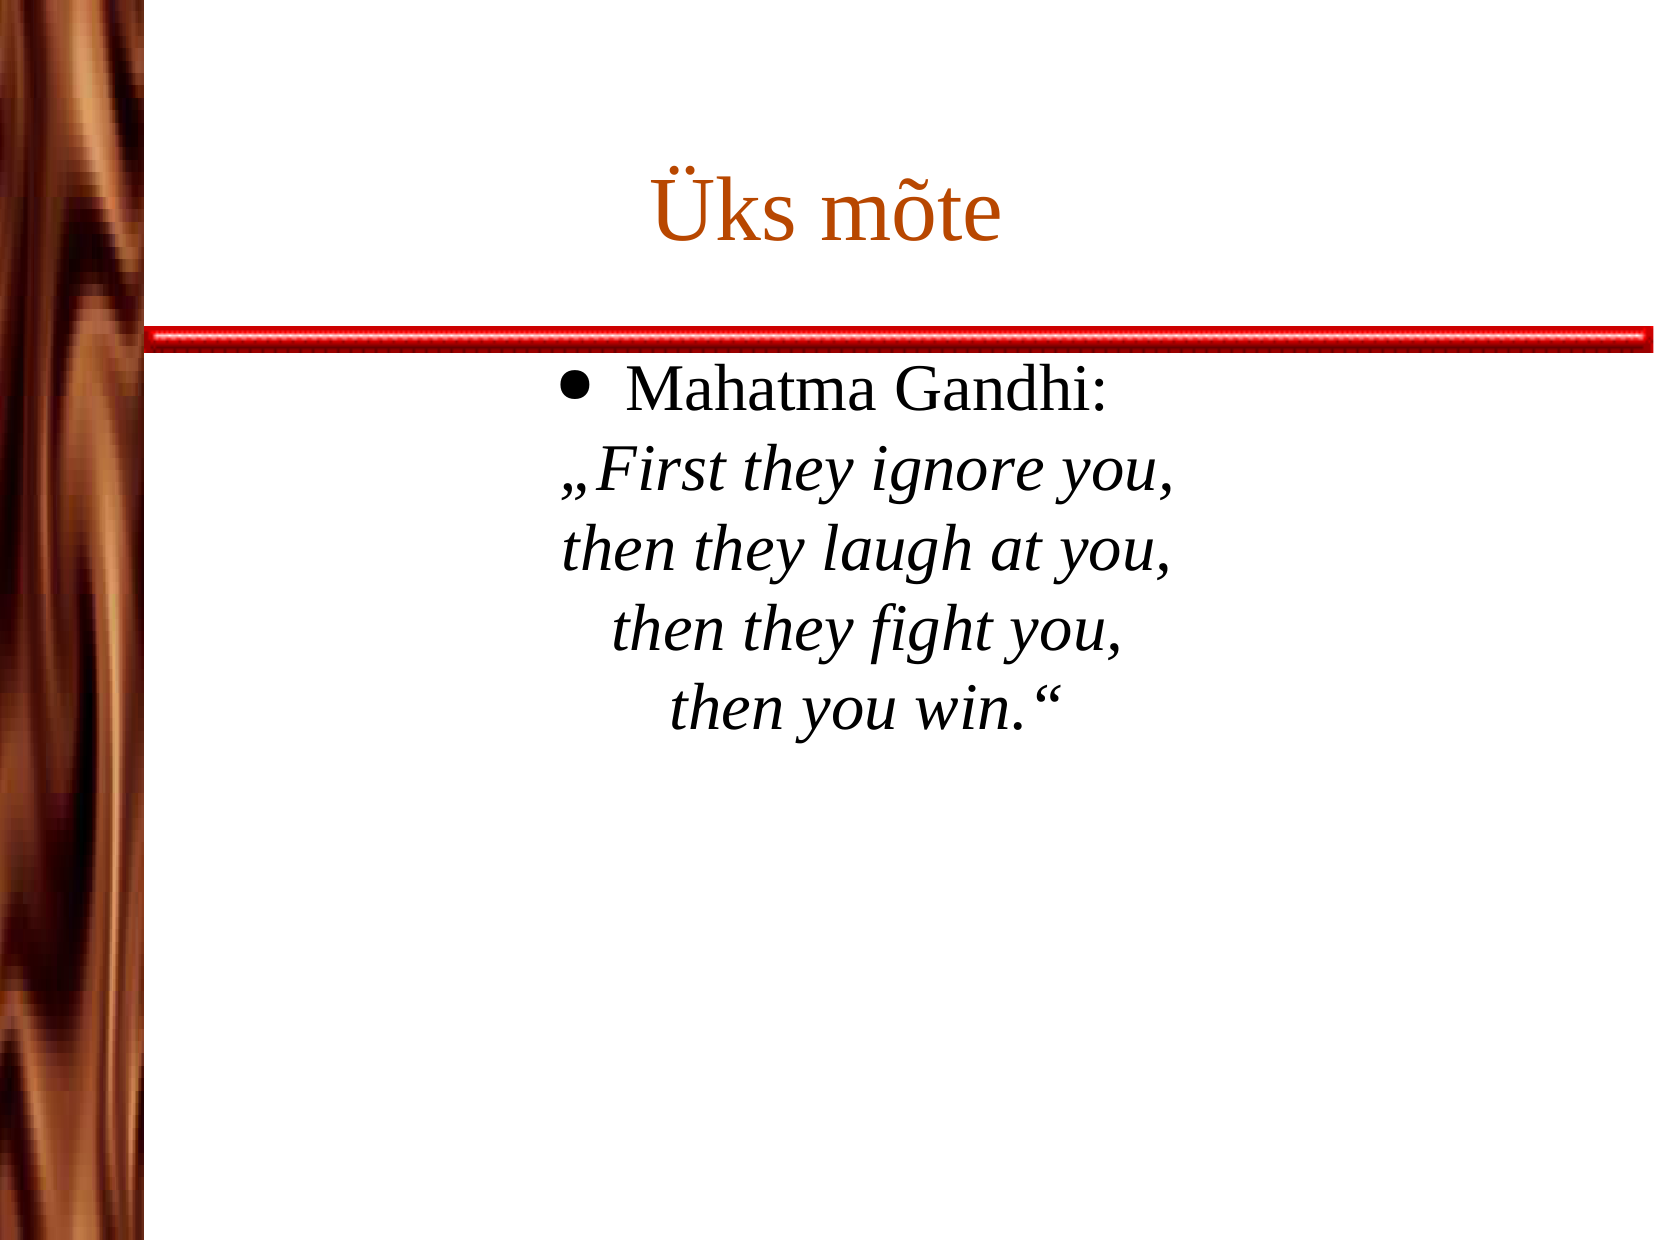

# Üks mõte
Mahatma Gandhi:
„First they ignore you,
then they laugh at you,
then they fight you,
then you win.“